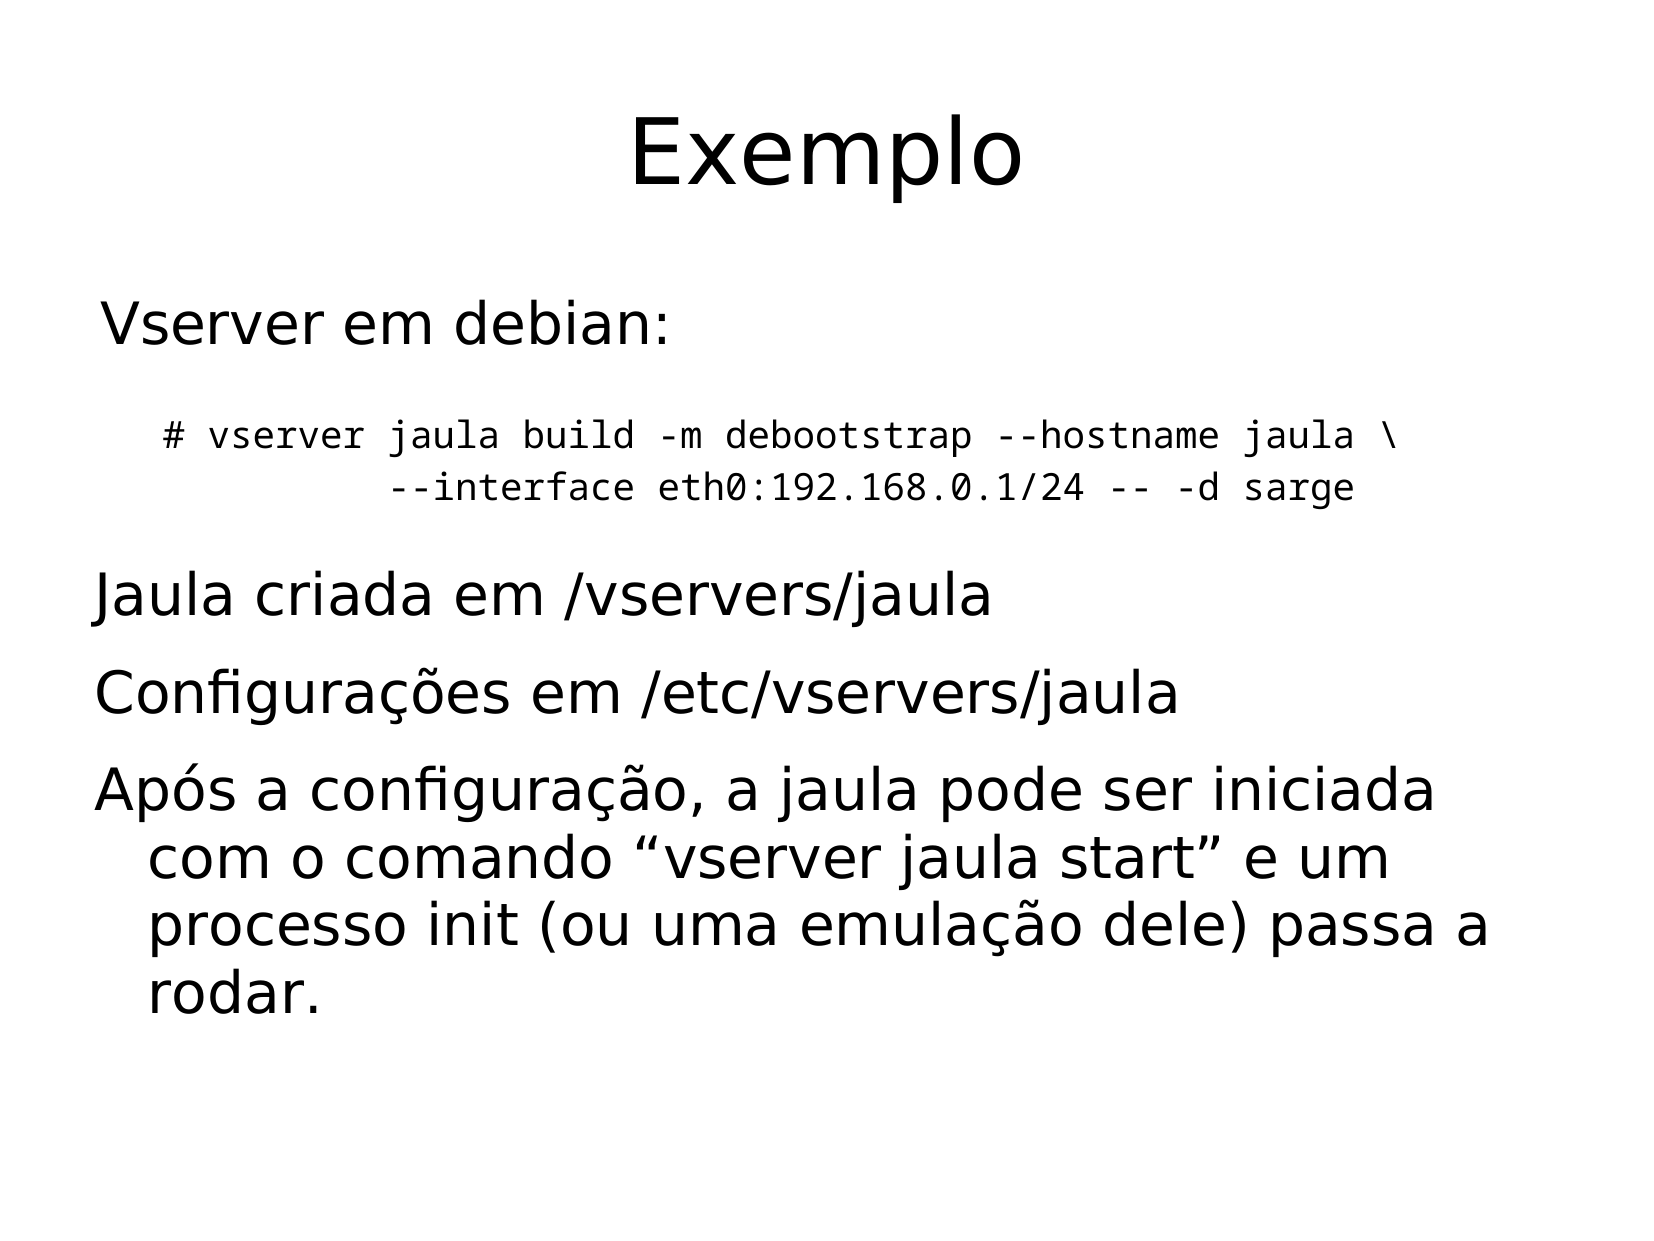

# Exemplo
Vserver em debian:
# vserver jaula build -m debootstrap --hostname jaula \
 --interface eth0:192.168.0.1/24 -- -d sarge
Jaula criada em /vservers/jaula
Configurações em /etc/vservers/jaula
Após a configuração, a jaula pode ser iniciada com o comando “vserver jaula start” e um processo init (ou uma emulação dele) passa a rodar.